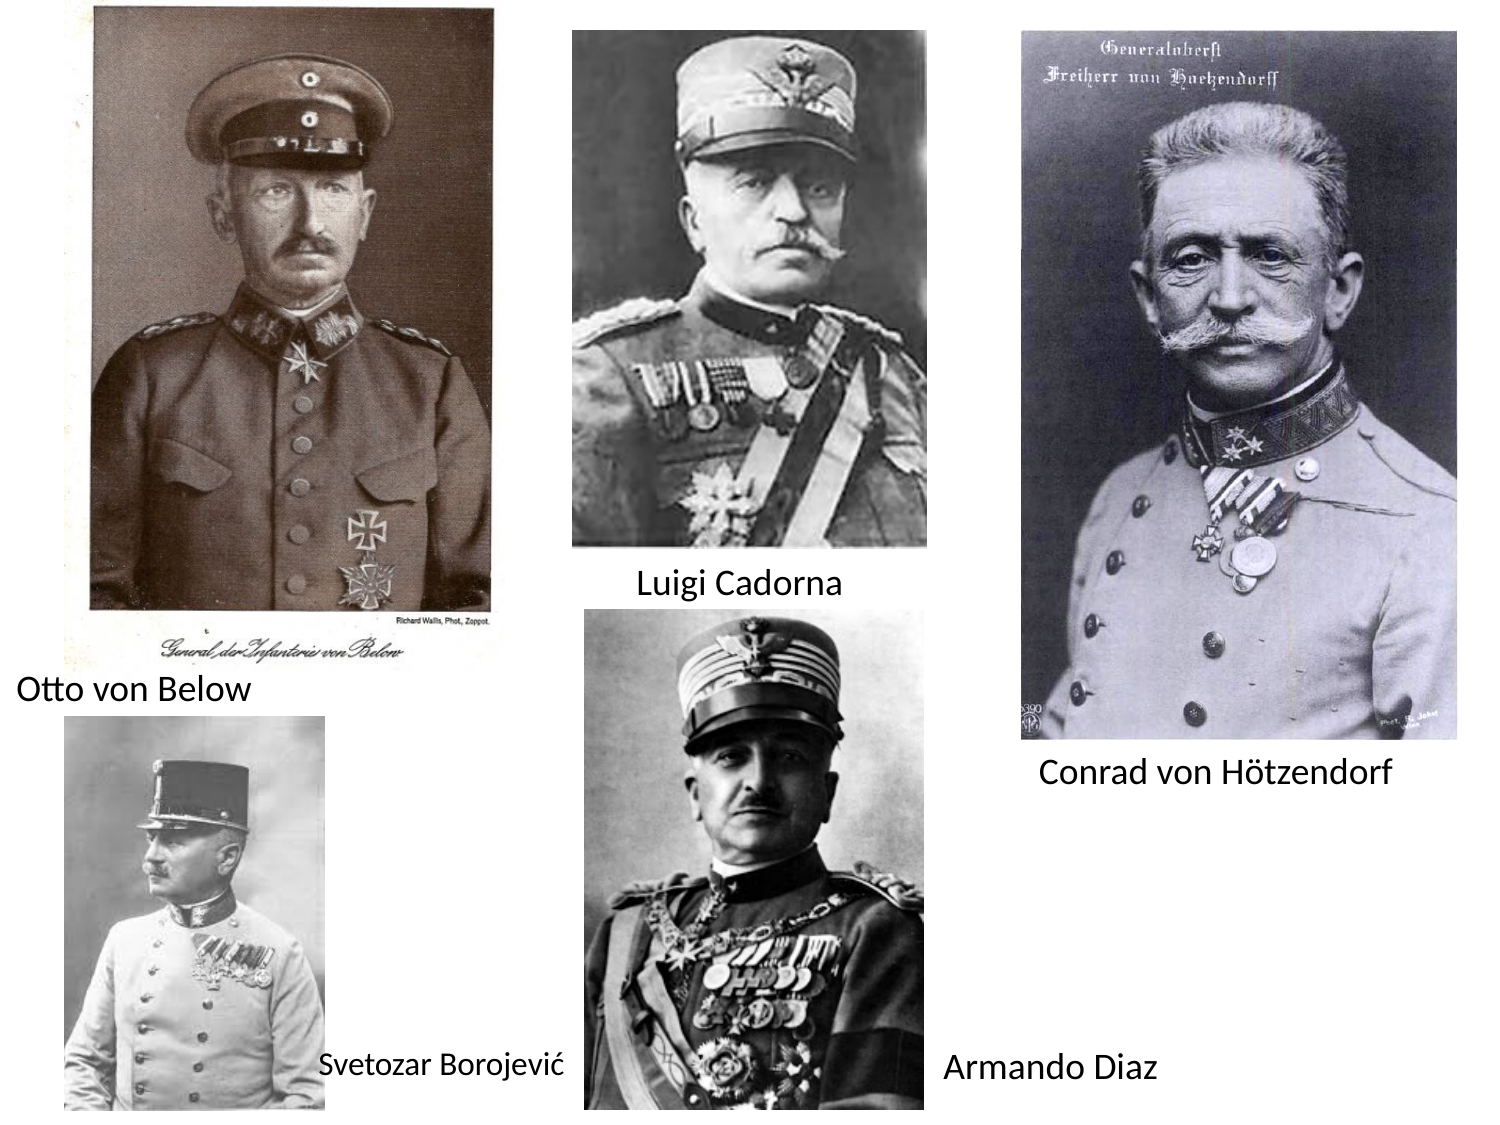

Luigi Cadorna
Otto von Below
Conrad von Hötzendorf
Svetozar Borojević
Armando Diaz